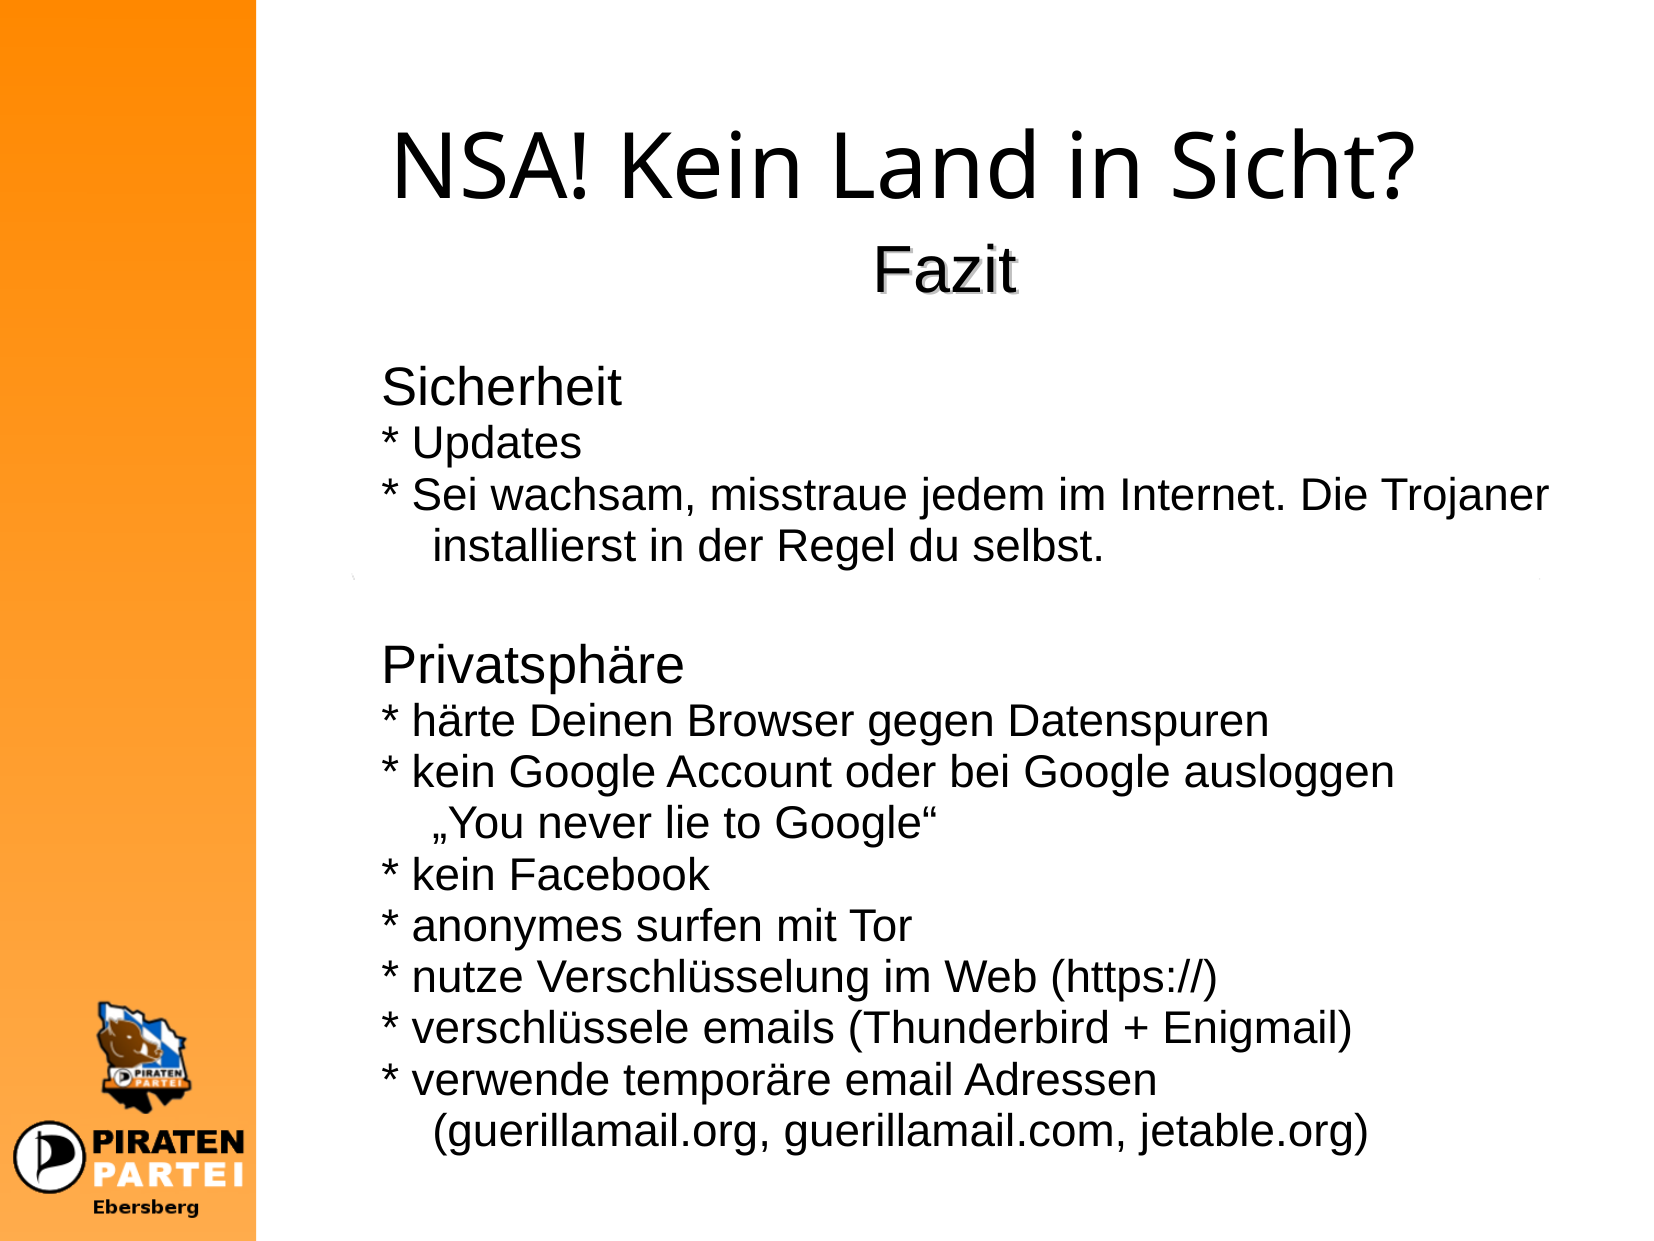

# NSA! Kein Land in Sicht?
Fazit
Sicherheit
* Updates
* Sei wachsam, misstraue jedem im Internet. Die Trojaner
 installierst in der Regel du selbst.
Privatsphäre
* härte Deinen Browser gegen Datenspuren
* kein Google Account oder bei Google ausloggen
 „You never lie to Google“
* kein Facebook
* anonymes surfen mit Tor
* nutze Verschlüsselung im Web (https://)
* verschlüssele emails (Thunderbird + Enigmail)
* verwende temporäre email Adressen
 (guerillamail.org, guerillamail.com, jetable.org)